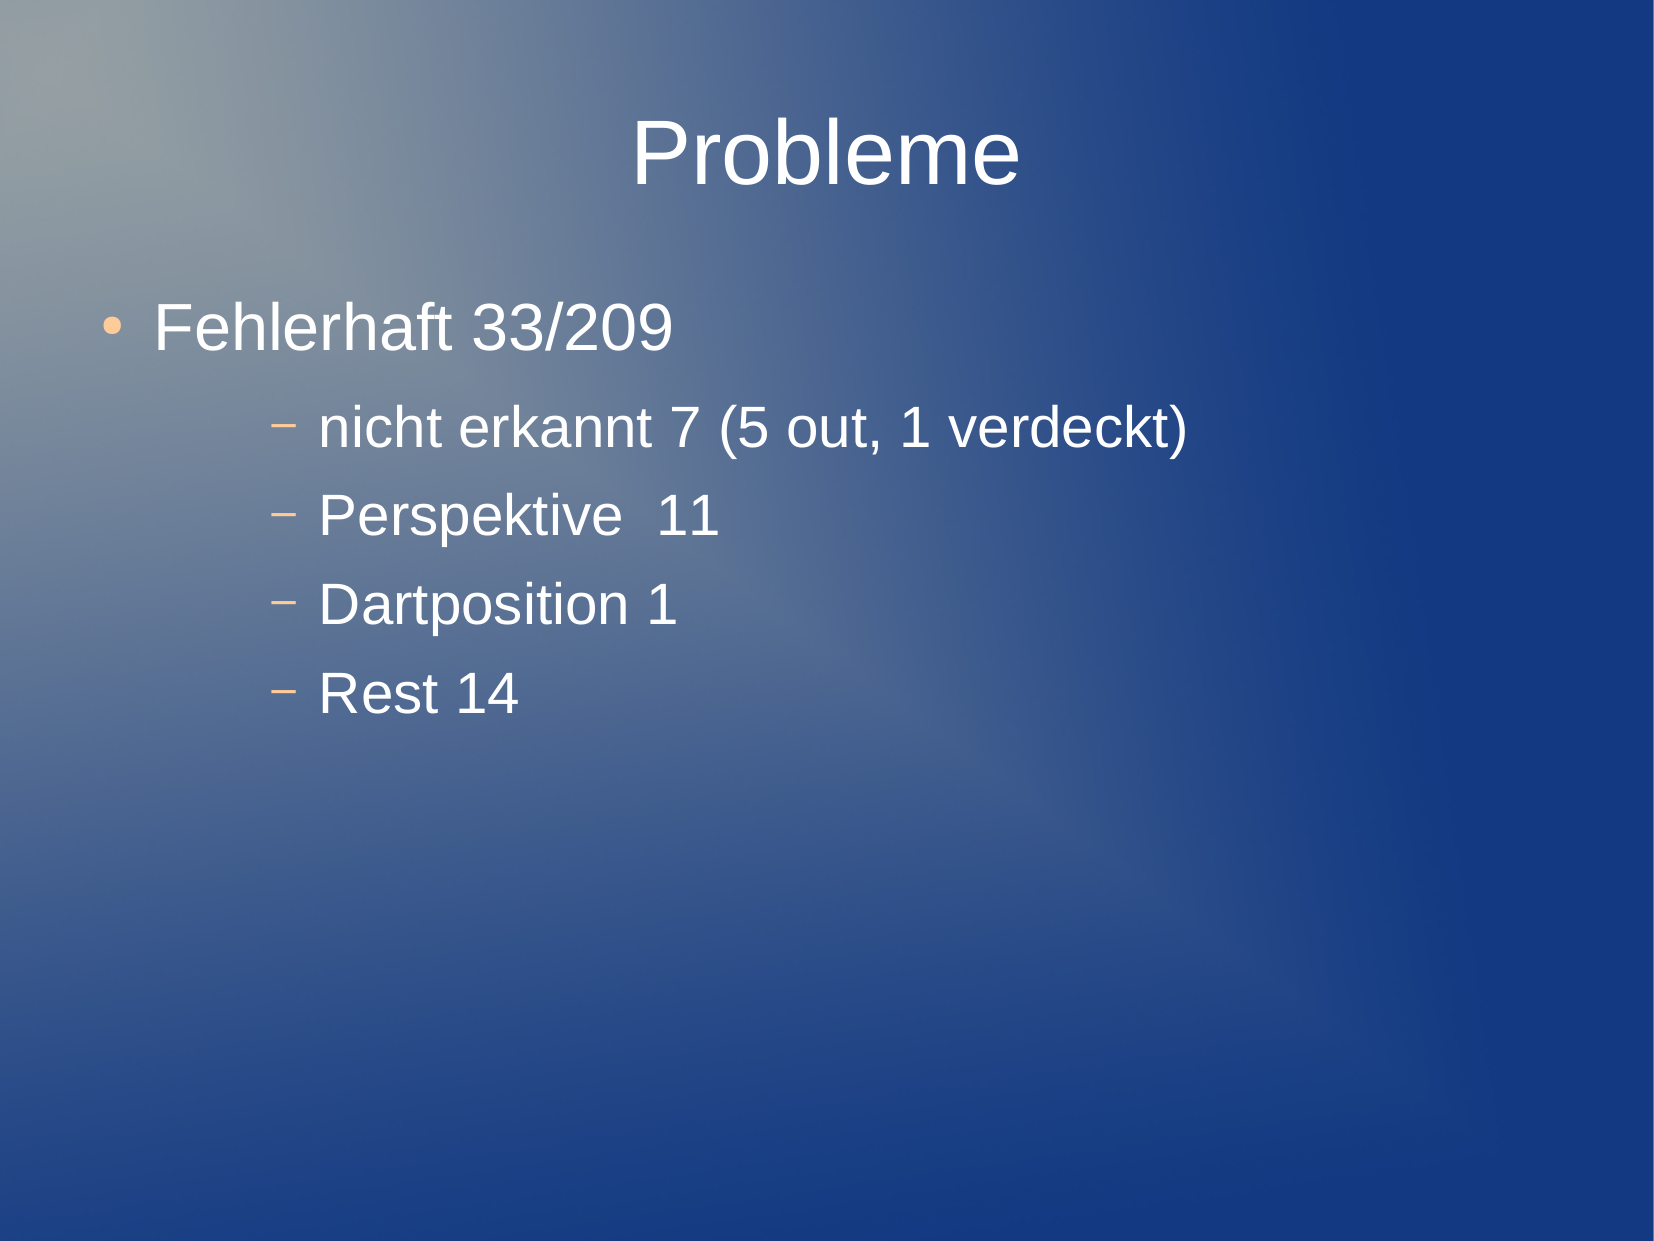

# Probleme
Fehlerhaft 33/209
nicht erkannt 7 (5 out, 1 verdeckt)
Perspektive 11
Dartposition 1
Rest 14